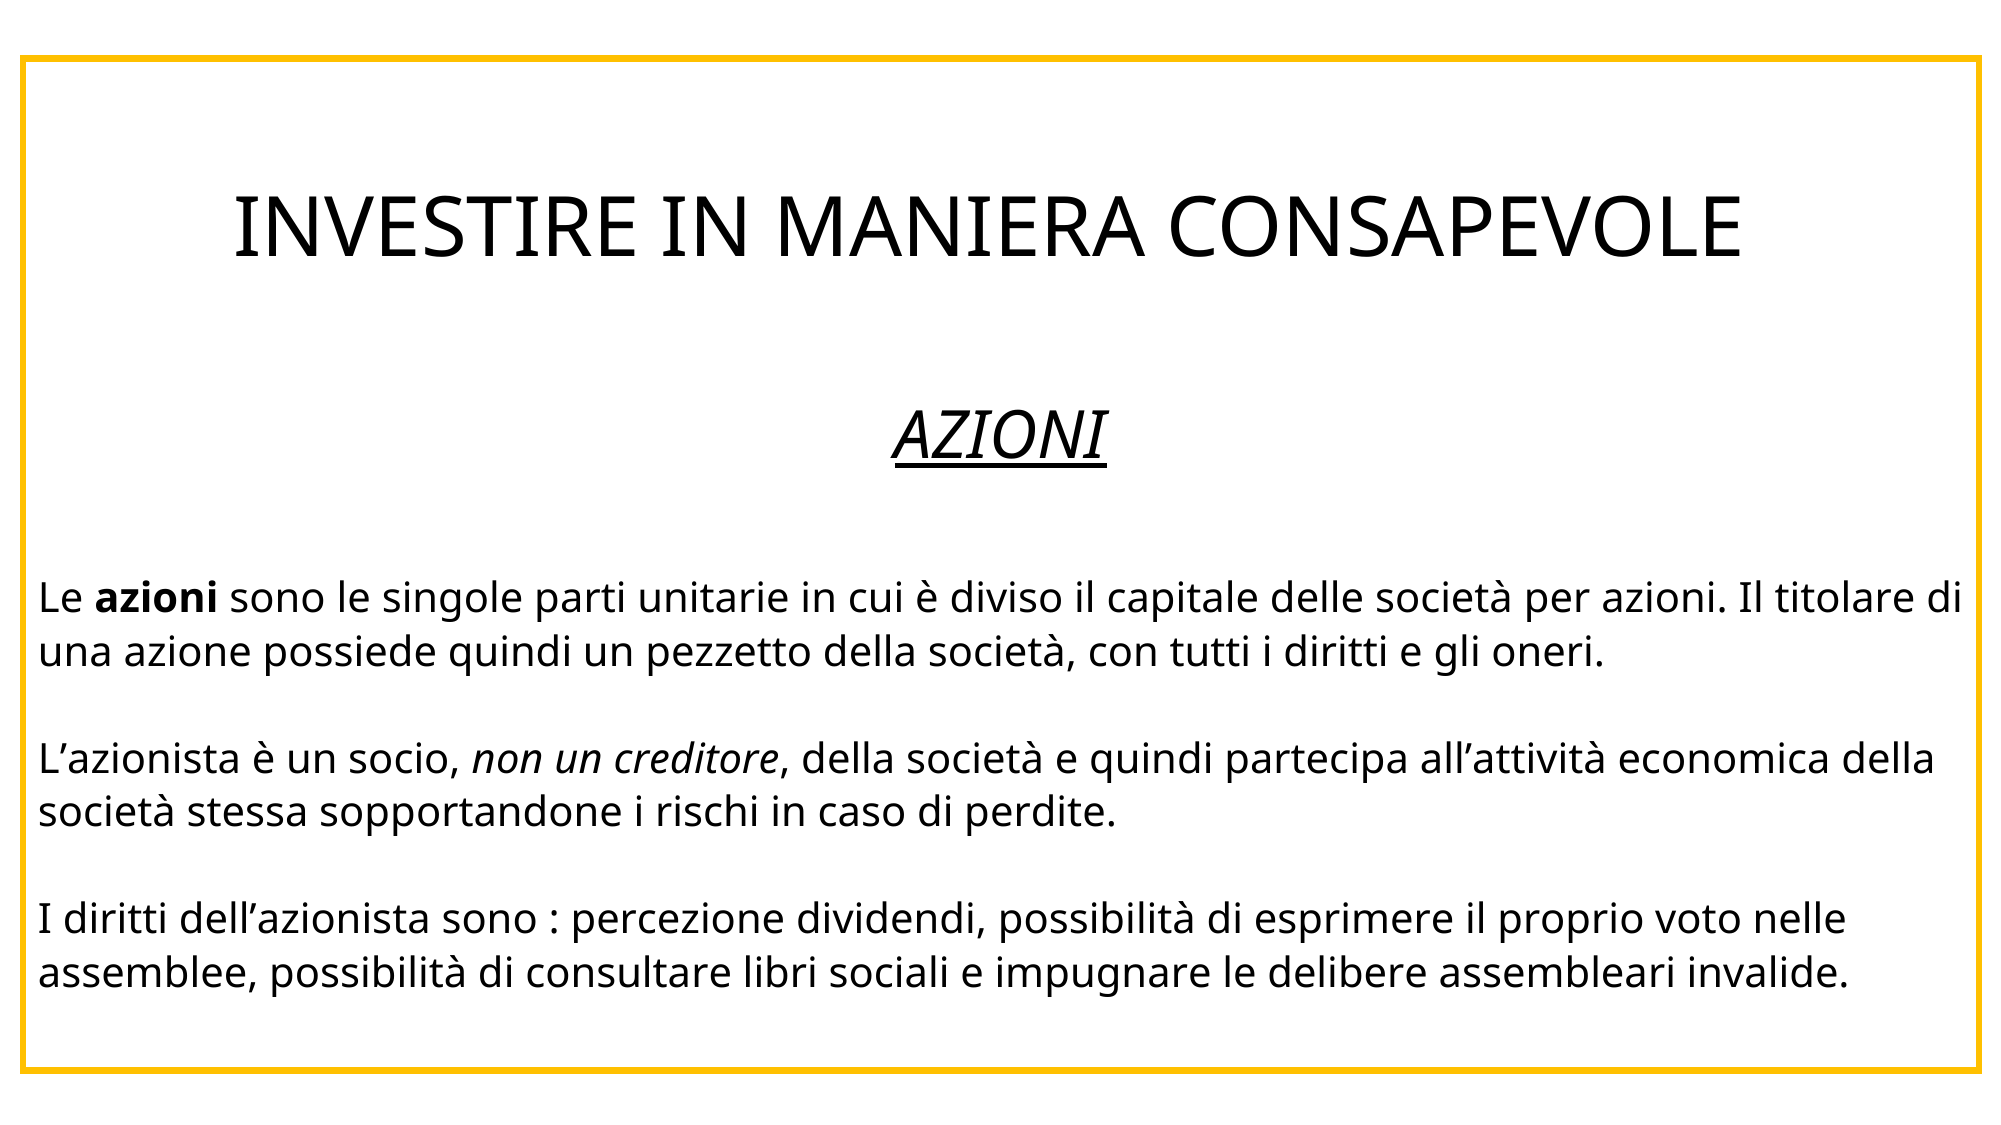

INVESTIRE IN MANIERA CONSAPEVOLE
AZIONI
Le azioni sono le singole parti unitarie in cui è diviso il capitale delle società per azioni. Il titolare di una azione possiede quindi un pezzetto della società, con tutti i diritti e gli oneri.
L’azionista è un socio, non un creditore, della società e quindi partecipa all’attività economica della società stessa sopportandone i rischi in caso di perdite.
I diritti dell’azionista sono : percezione dividendi, possibilità di esprimere il proprio voto nelle assemblee, possibilità di consultare libri sociali e impugnare le delibere assembleari invalide.